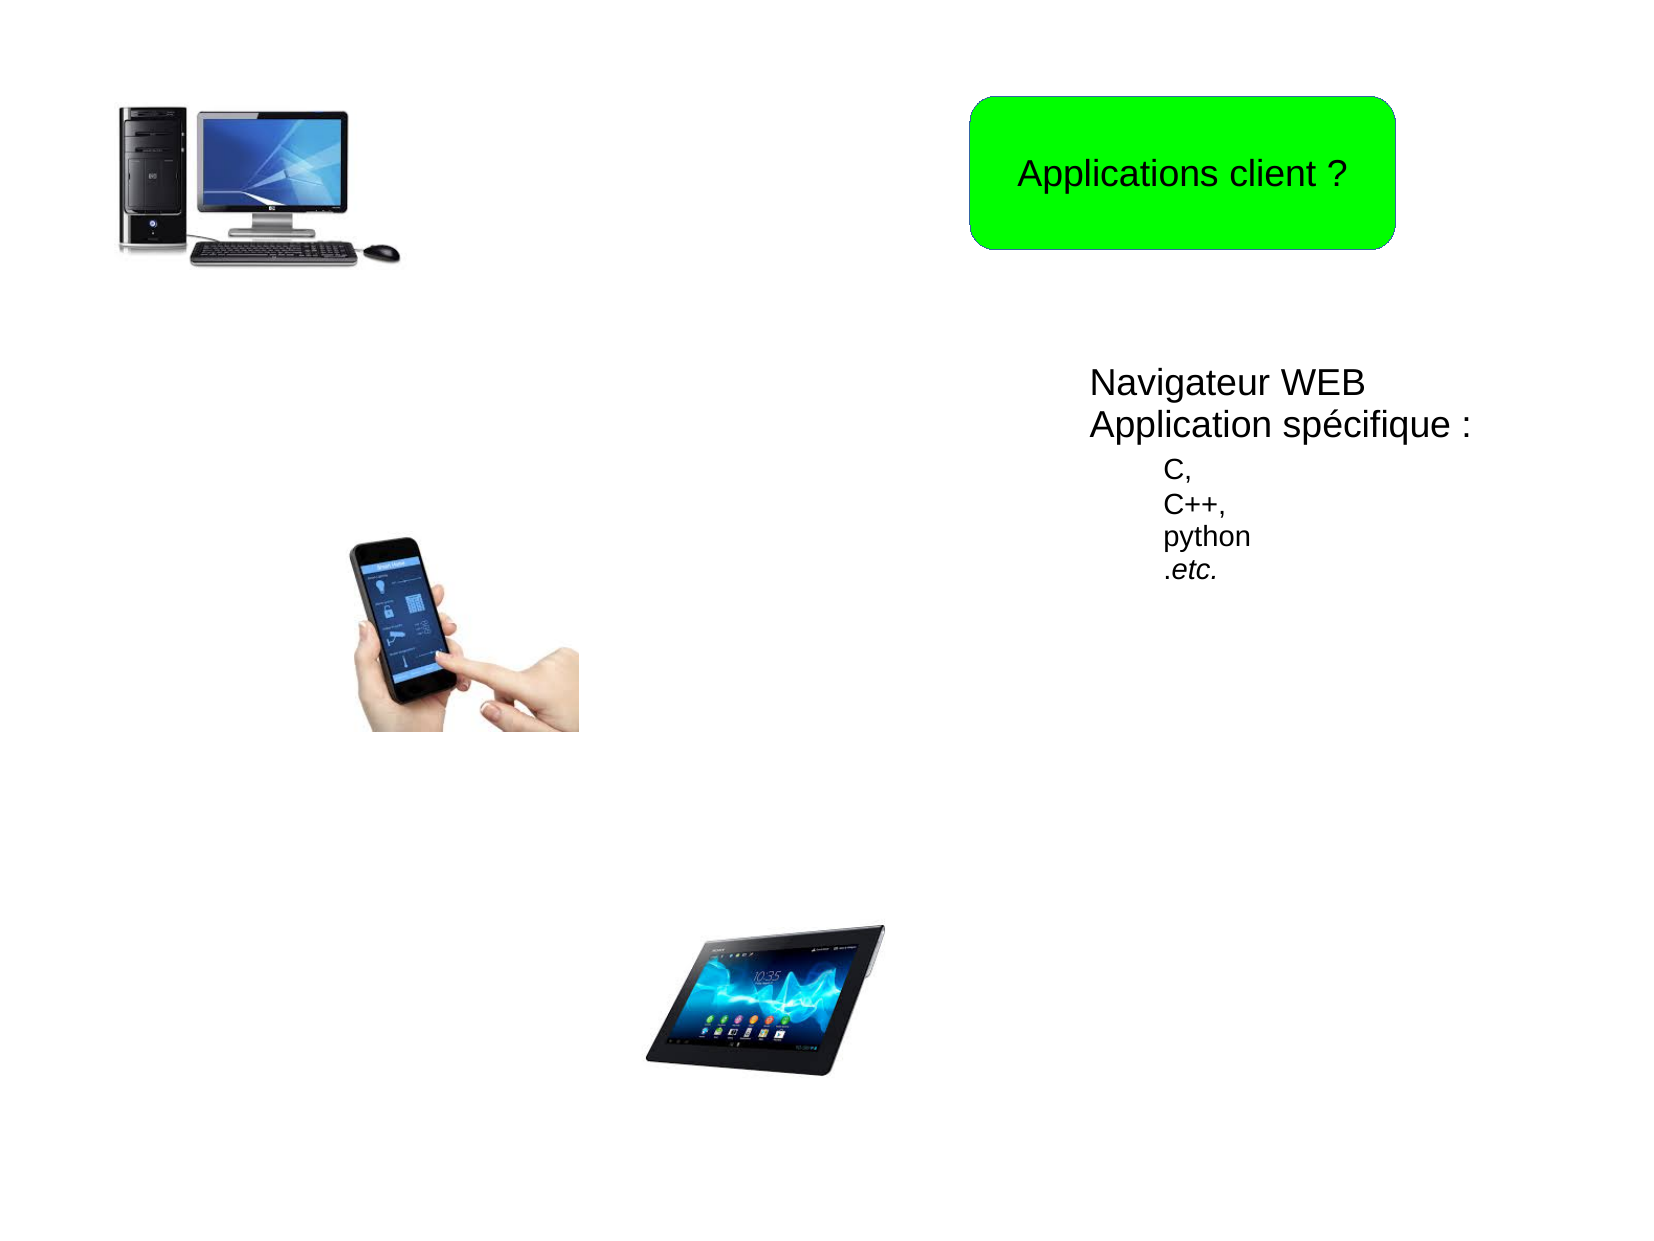

Applications client ?
Navigateur WEB
Application spécifique :
	C,
	C++,
	python
	.etc.